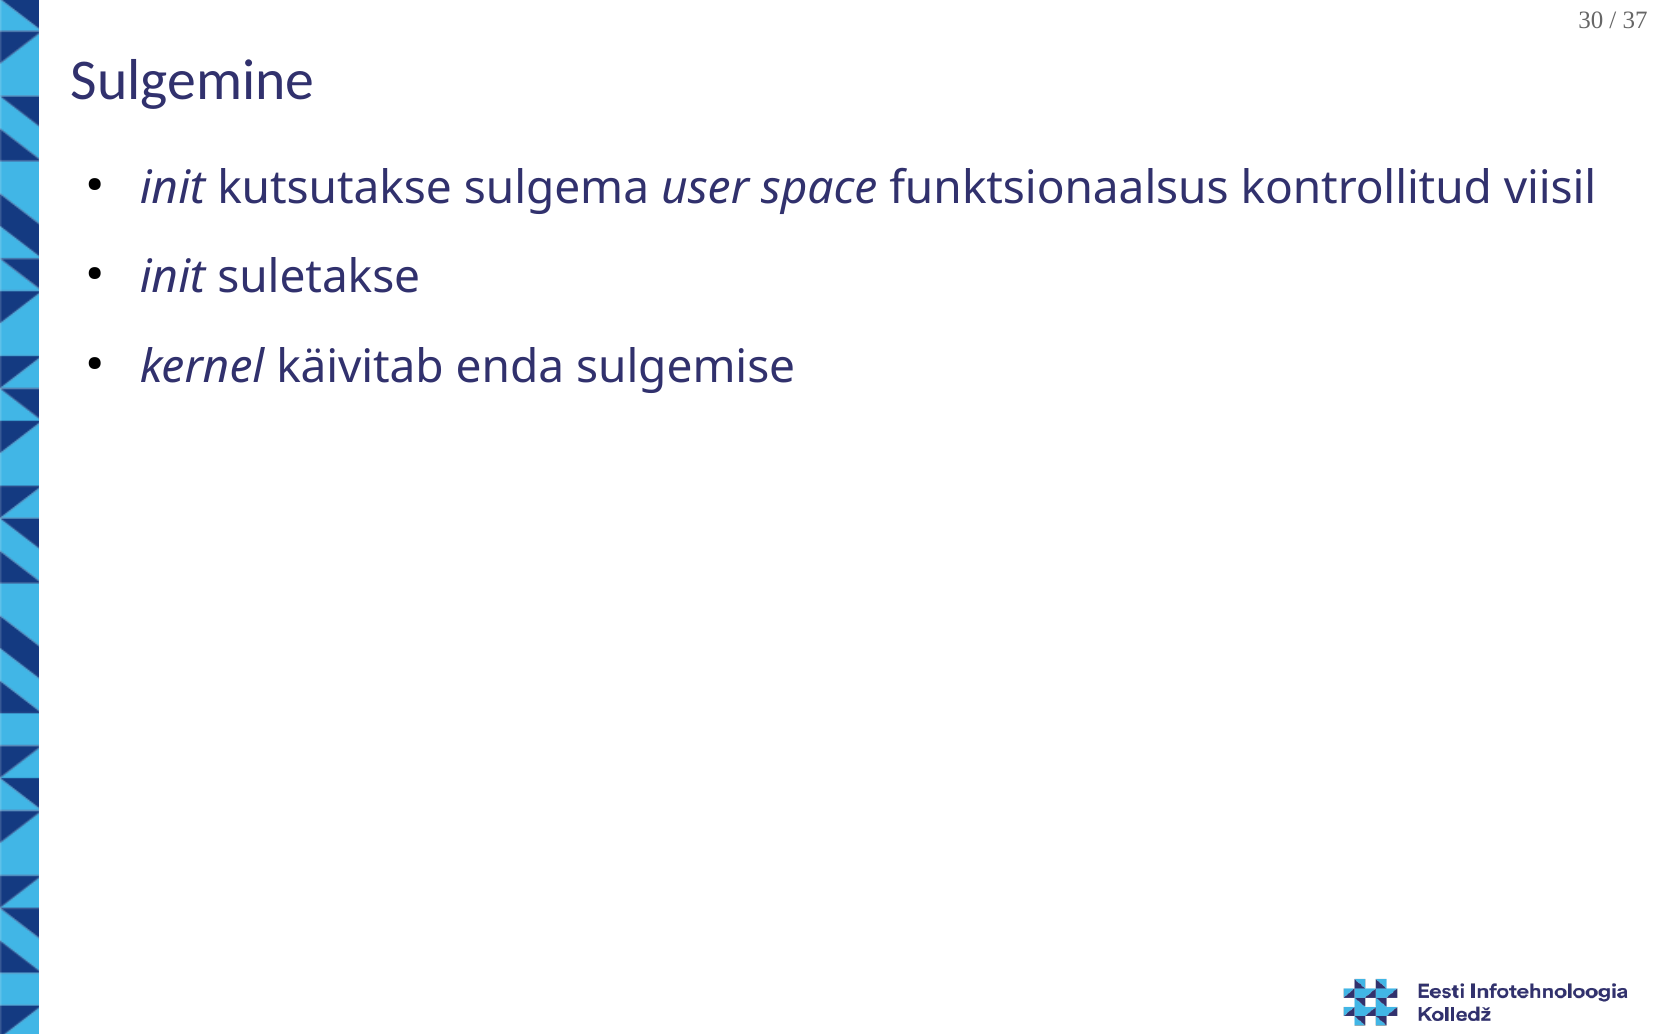

# Sulgemine
init kutsutakse sulgema user space funktsionaalsus kontrollitud viisil
init suletakse
kernel käivitab enda sulgemise